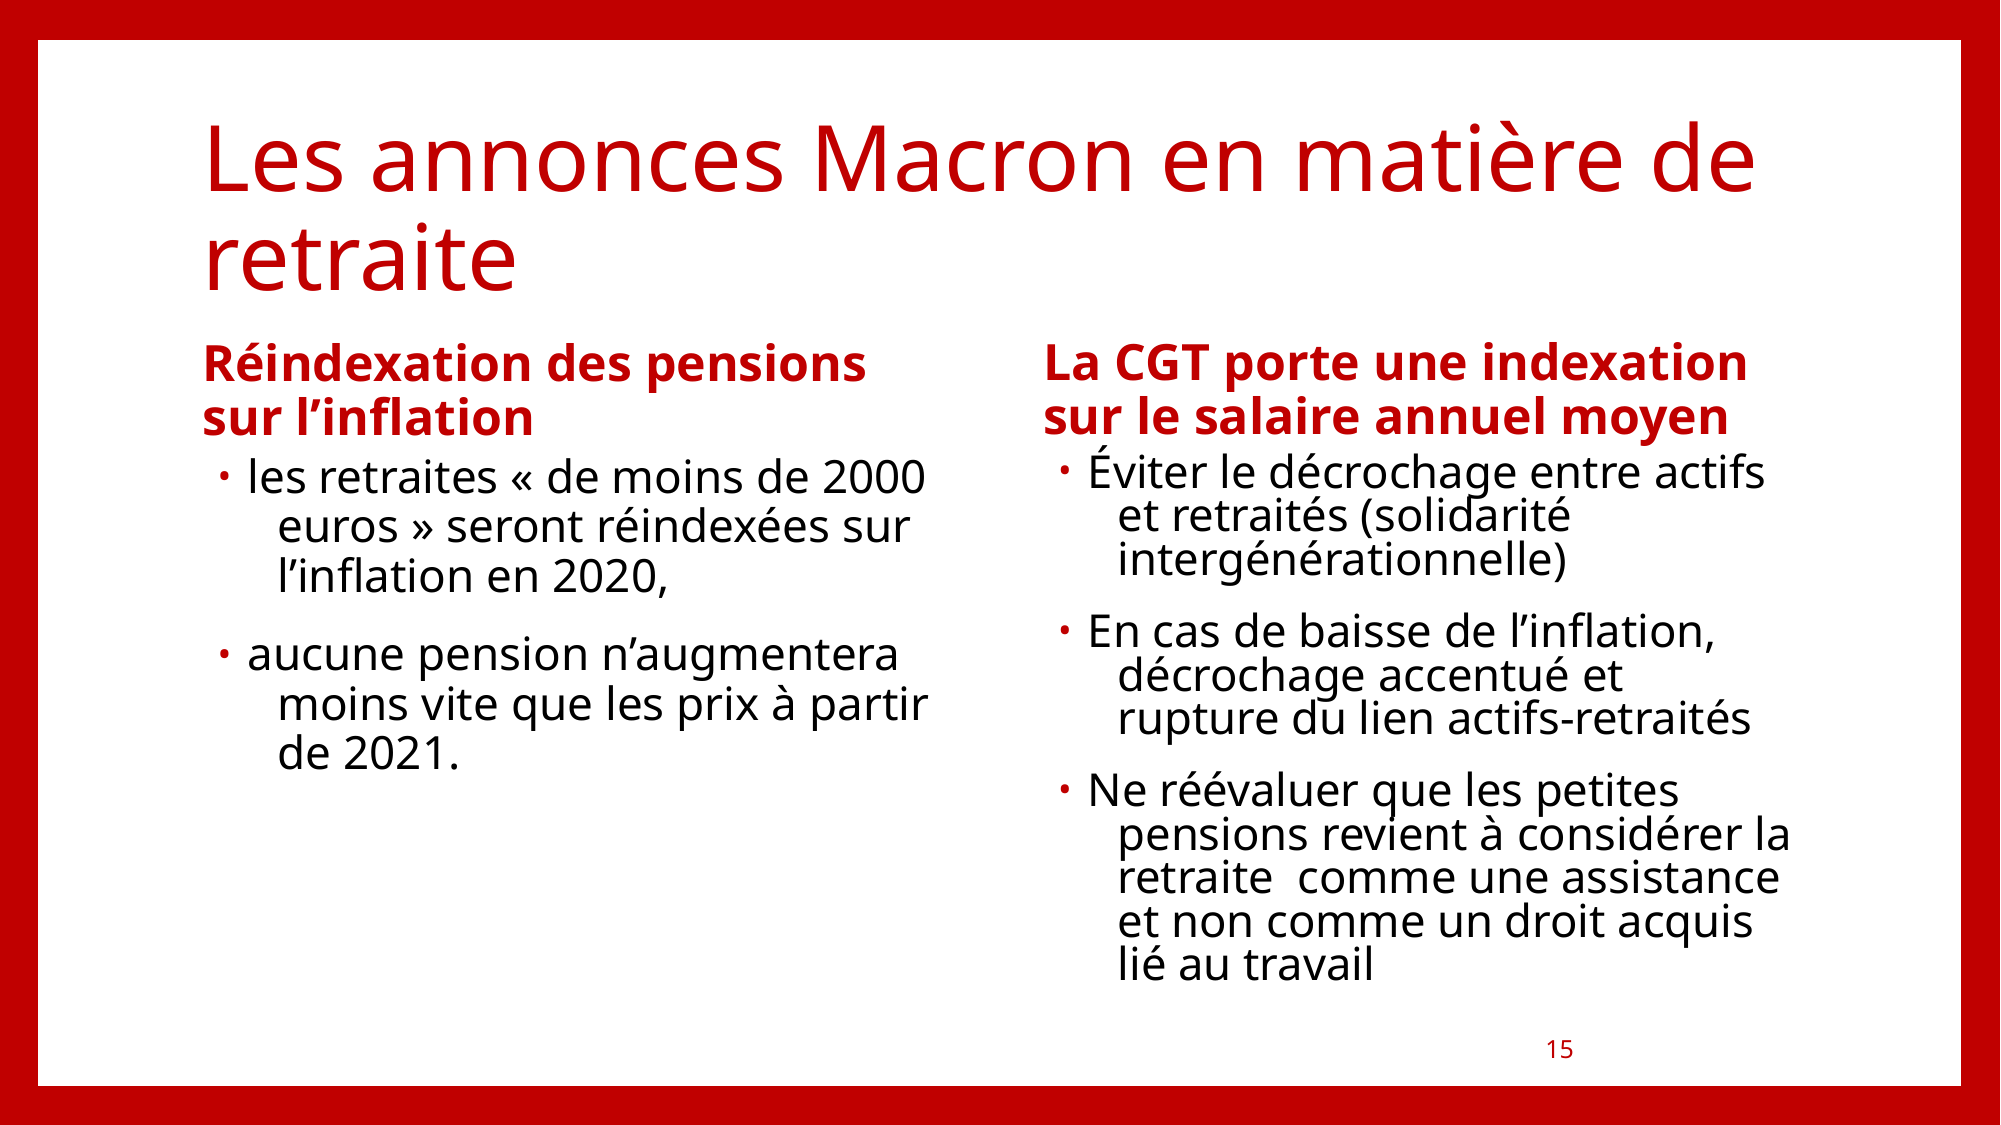

# Les annonces Macron en matière de retraite
La CGT porte une indexation sur le salaire annuel moyen
Réindexation des pensions sur l’inflation
Éviter le décrochage entre actifs et retraités (solidarité intergénérationnelle)
En cas de baisse de l’inflation, décrochage accentué et rupture du lien actifs-retraités
Ne réévaluer que les petites pensions revient à considérer la retraite comme une assistance et non comme un droit acquis lié au travail
les retraites « de moins de 2000 euros » seront réindexées sur l’inflation en 2020,
aucune pension n’augmentera moins vite que les prix à partir de 2021.